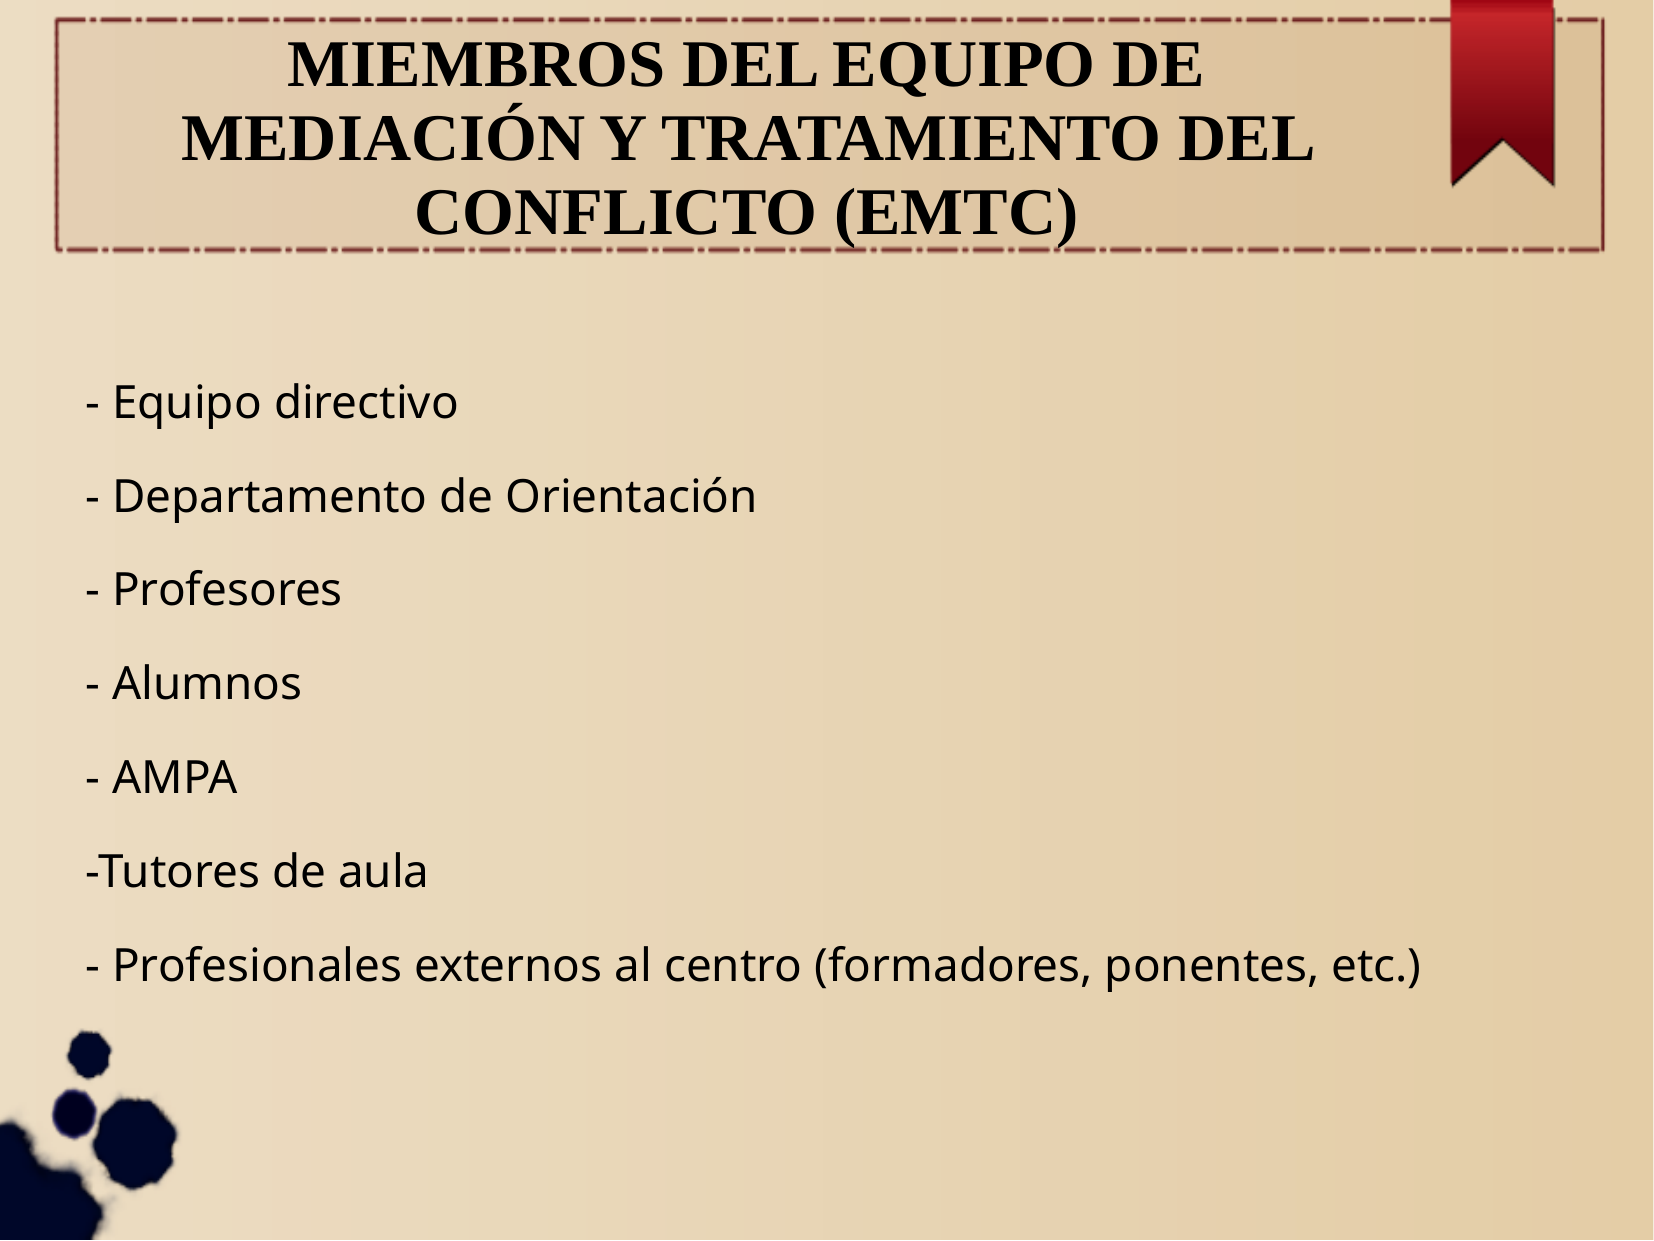

# MIEMBROS DEL EQUIPO DE MEDIACIÓN Y TRATAMIENTO DEL CONFLICTO (EMTC)
- Equipo directivo
- Departamento de Orientación
- Profesores
- Alumnos
- AMPA
-Tutores de aula
- Profesionales externos al centro (formadores, ponentes, etc.)